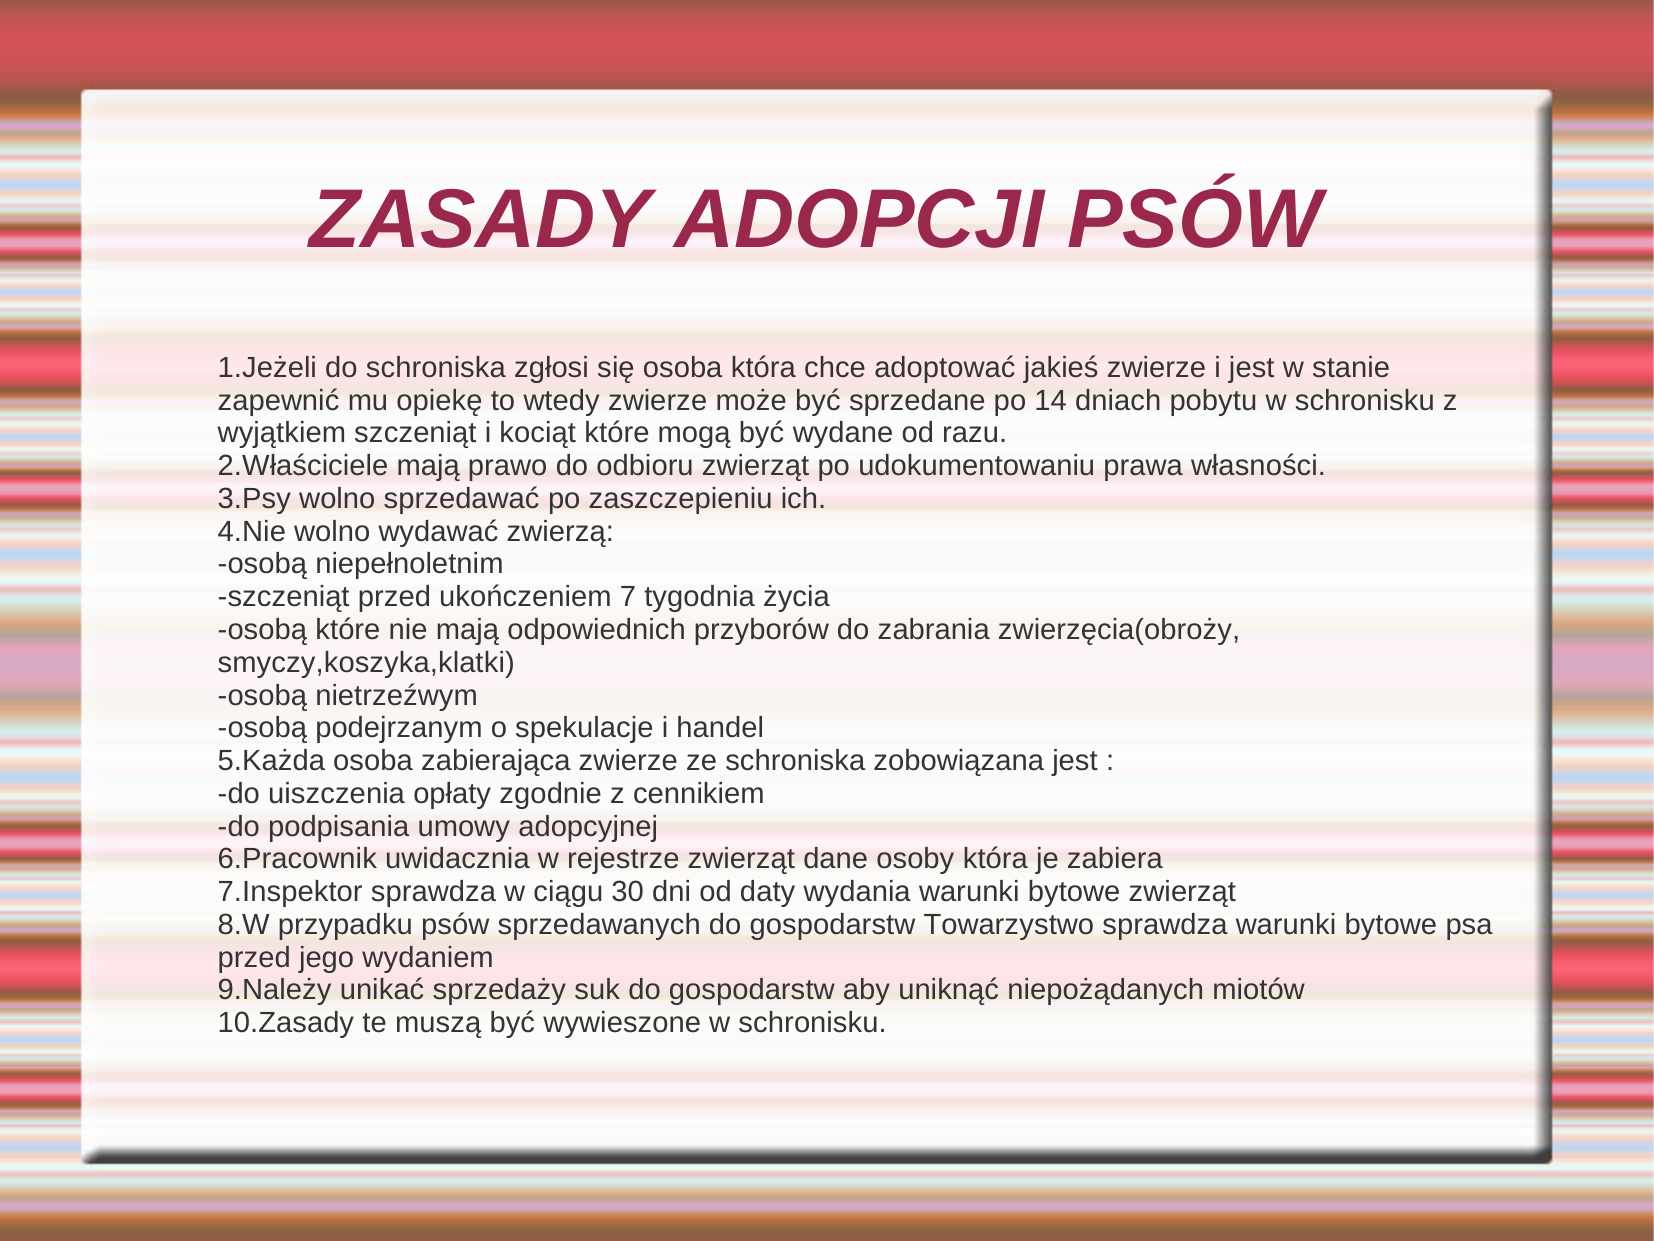

# ZASADY ADOPCJI PSÓW
1.Jeżeli do schroniska zgłosi się osoba która chce adoptować jakieś zwierze i jest w stanie zapewnić mu opiekę to wtedy zwierze może być sprzedane po 14 dniach pobytu w schronisku z wyjątkiem szczeniąt i kociąt które mogą być wydane od razu.
2.Właściciele mają prawo do odbioru zwierząt po udokumentowaniu prawa własności.
3.Psy wolno sprzedawać po zaszczepieniu ich.
4.Nie wolno wydawać zwierzą:
-osobą niepełnoletnim
-szczeniąt przed ukończeniem 7 tygodnia życia
-osobą które nie mają odpowiednich przyborów do zabrania zwierzęcia(obroży, smyczy,koszyka,klatki)
-osobą nietrzeźwym
-osobą podejrzanym o spekulacje i handel
5.Każda osoba zabierająca zwierze ze schroniska zobowiązana jest :
-do uiszczenia opłaty zgodnie z cennikiem
-do podpisania umowy adopcyjnej
6.Pracownik uwidacznia w rejestrze zwierząt dane osoby która je zabiera
7.Inspektor sprawdza w ciągu 30 dni od daty wydania warunki bytowe zwierząt
8.W przypadku psów sprzedawanych do gospodarstw Towarzystwo sprawdza warunki bytowe psa przed jego wydaniem
9.Należy unikać sprzedaży suk do gospodarstw aby uniknąć niepożądanych miotów
10.Zasady te muszą być wywieszone w schronisku.